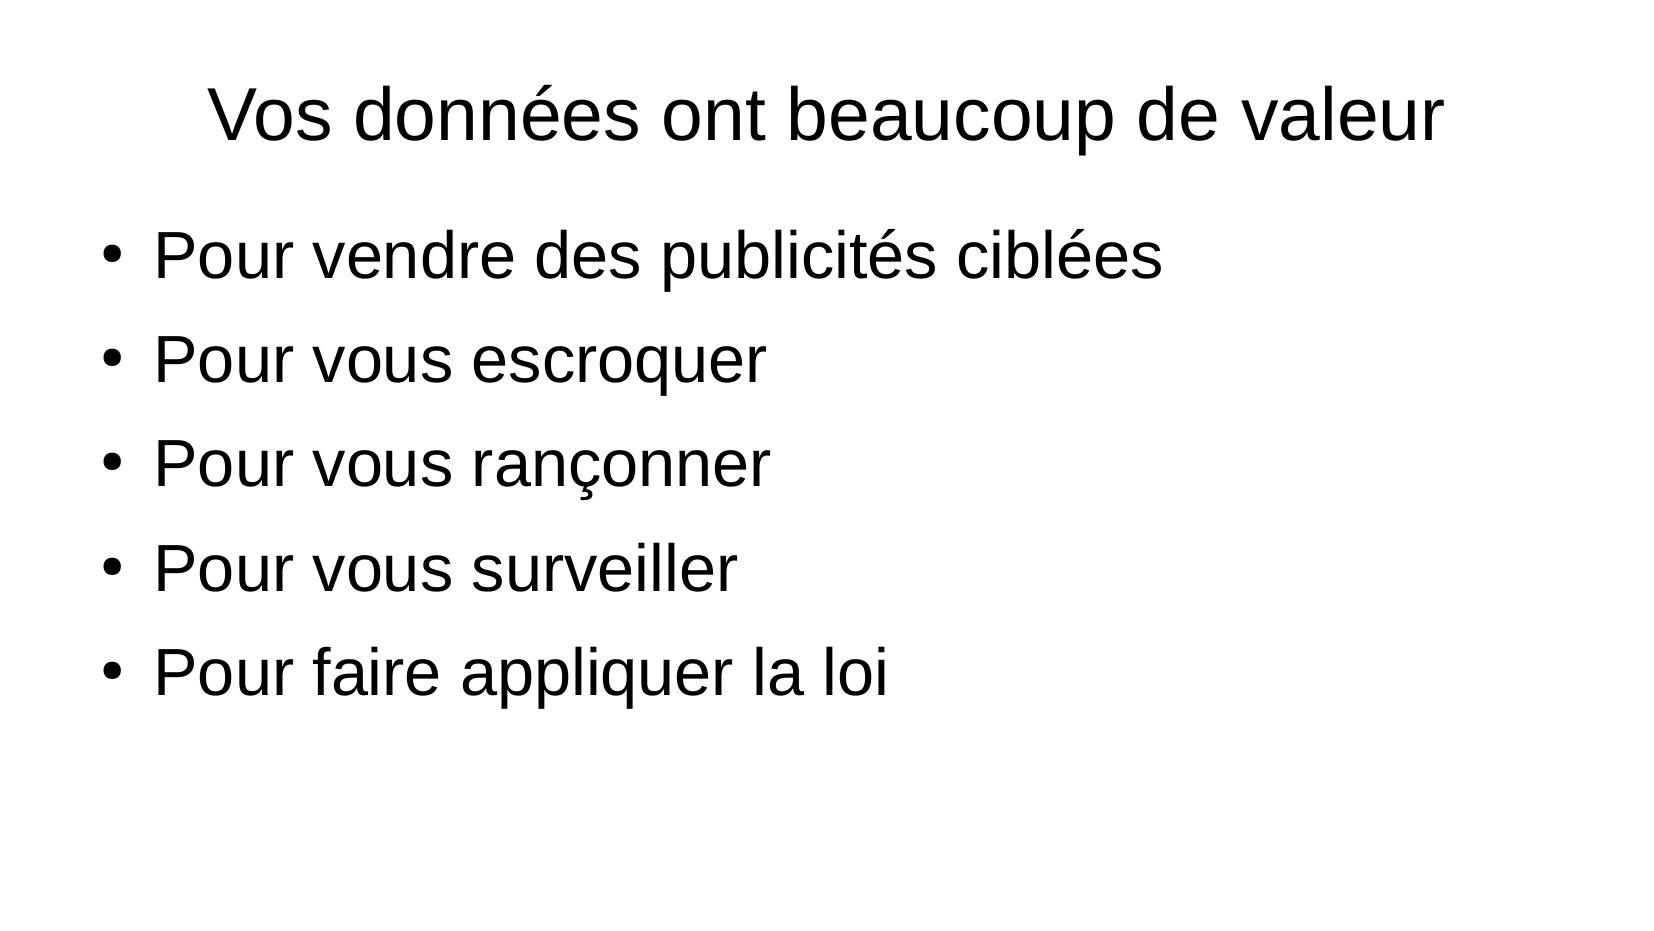

# Vos données ont beaucoup de valeur
Pour vendre des publicités ciblées
Pour vous escroquer
Pour vous rançonner
Pour vous surveiller
Pour faire appliquer la loi